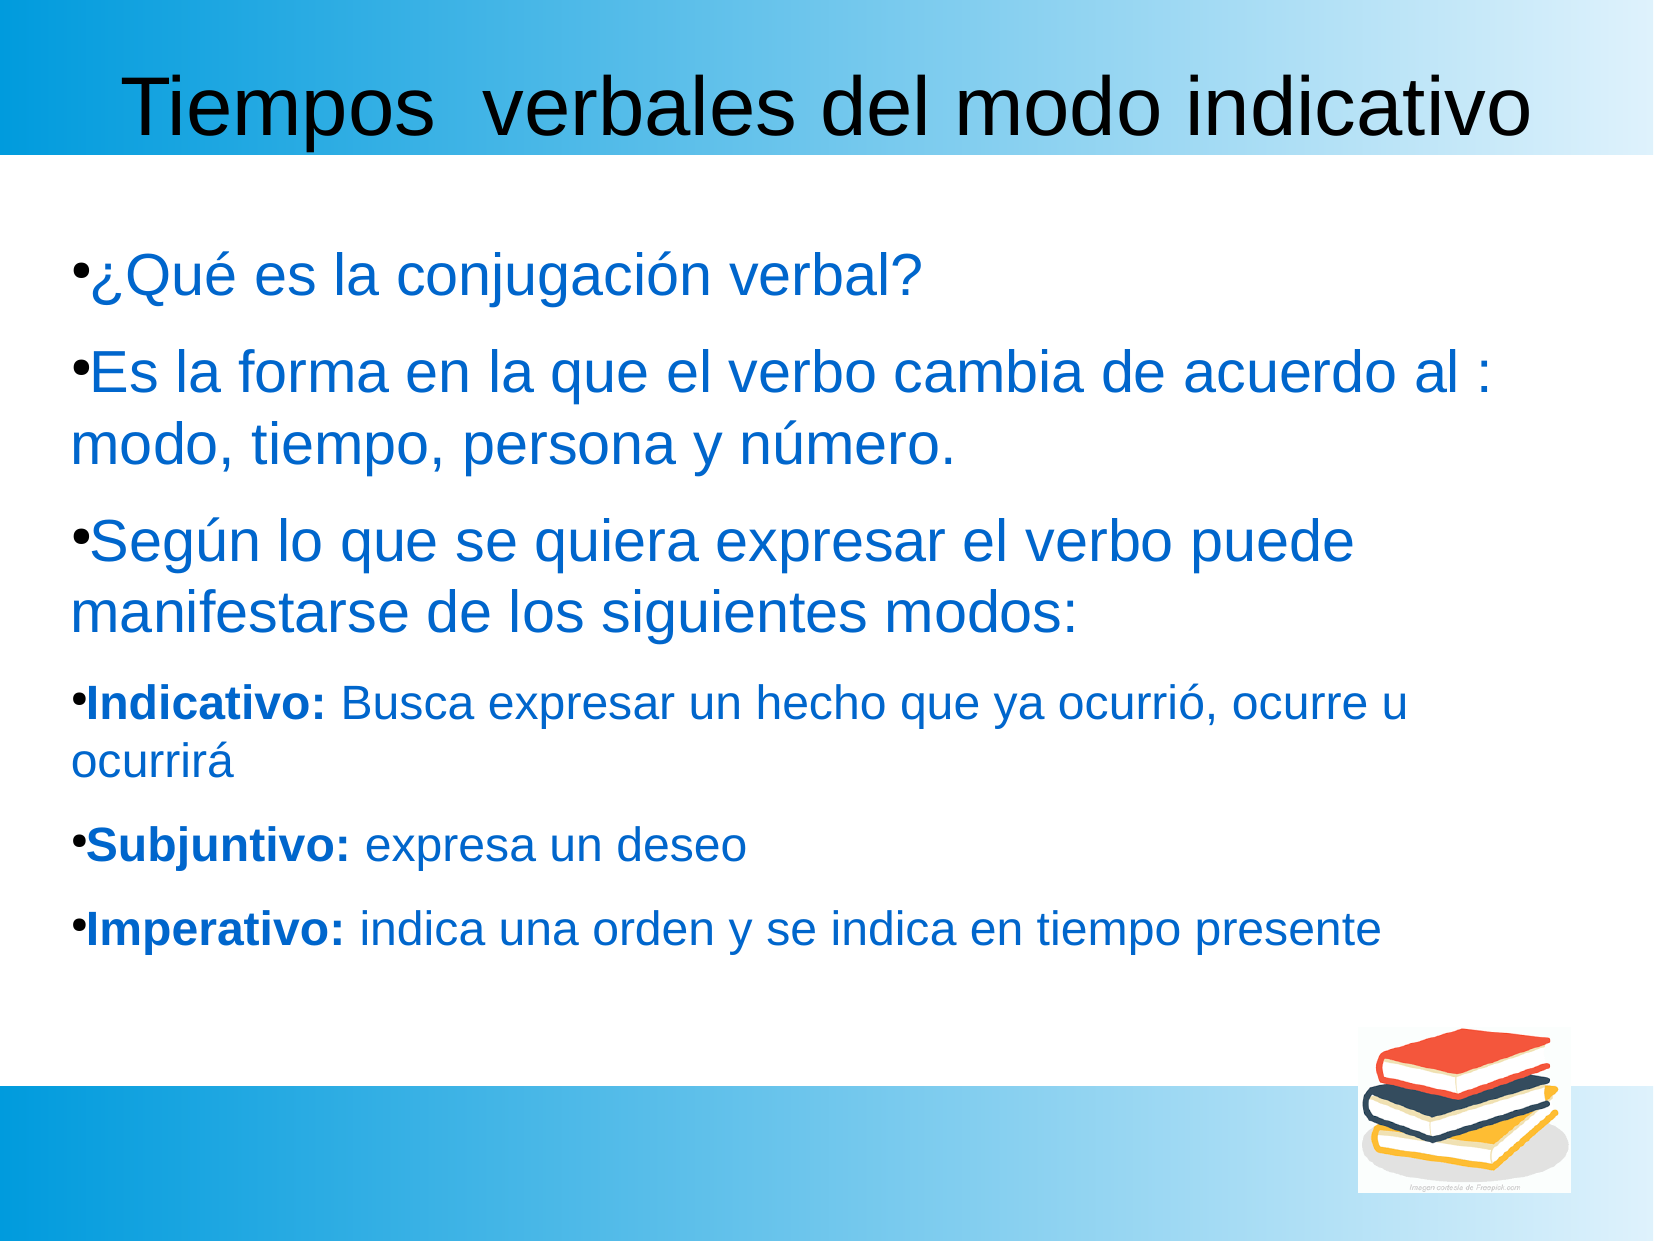

# Tiempos verbales del modo indicativo
¿Qué es la conjugación verbal?
Es la forma en la que el verbo cambia de acuerdo al : modo, tiempo, persona y número.
Según lo que se quiera expresar el verbo puede manifestarse de los siguientes modos:
Indicativo: Busca expresar un hecho que ya ocurrió, ocurre u ocurrirá
Subjuntivo: expresa un deseo
Imperativo: indica una orden y se indica en tiempo presente